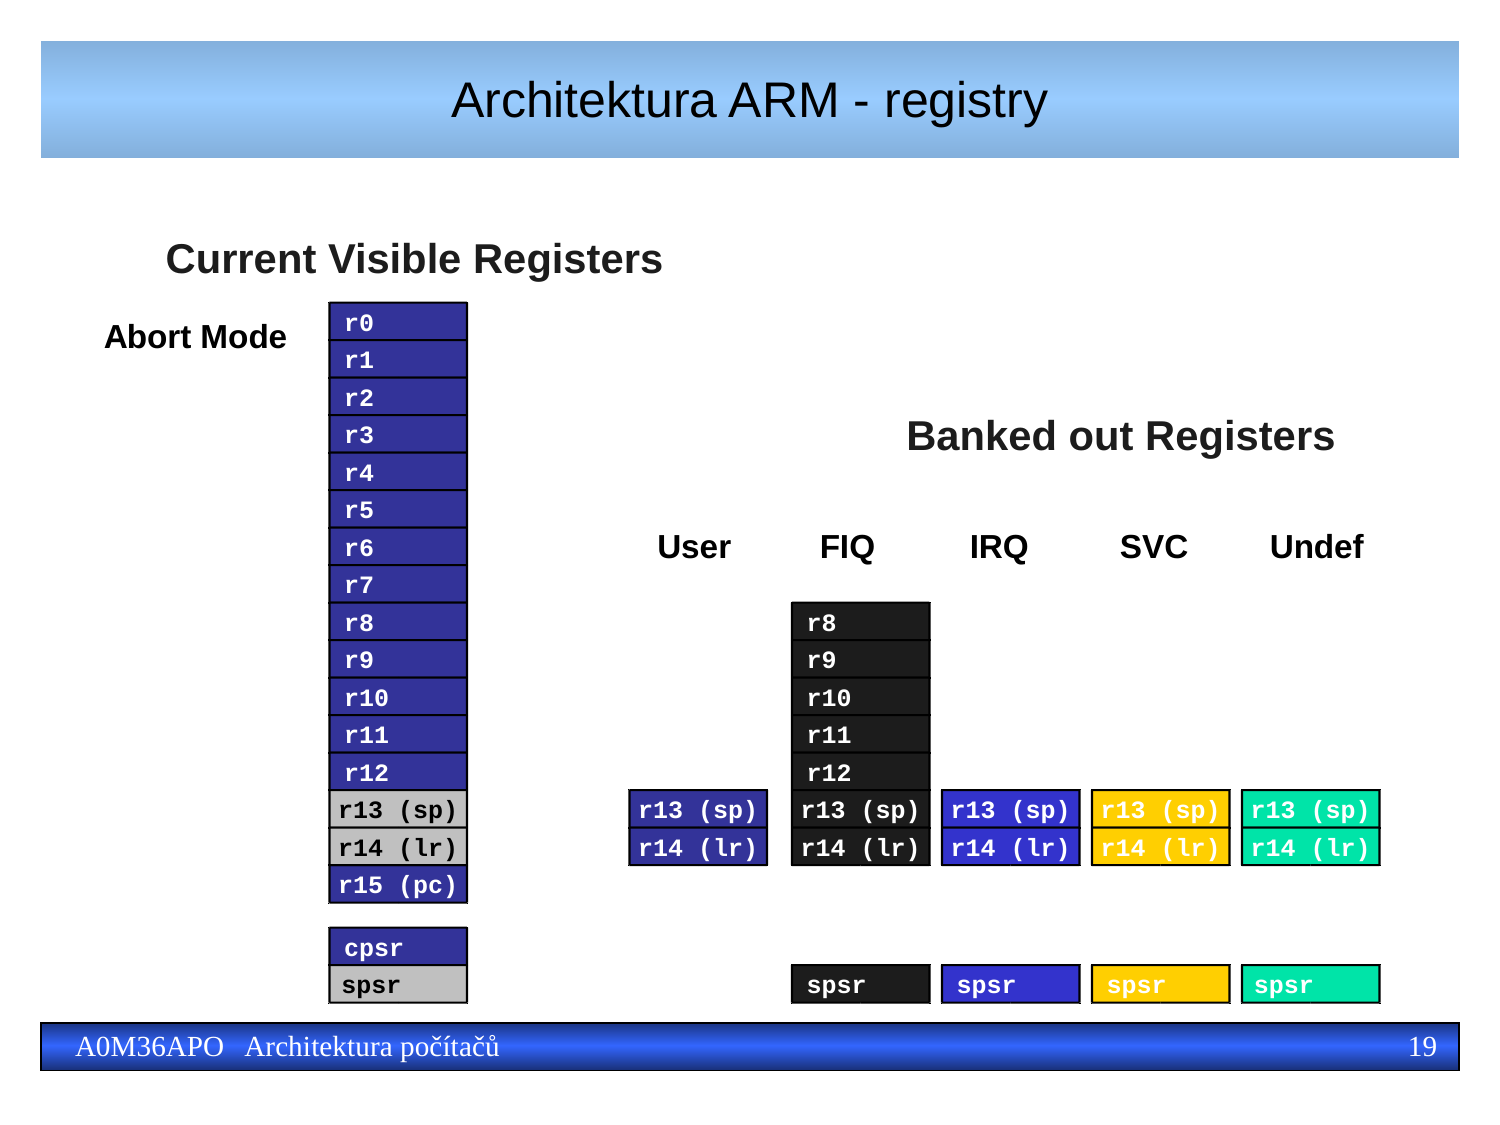

# Architektura ARM - registry
A0M36APO Architektura počítačů
19